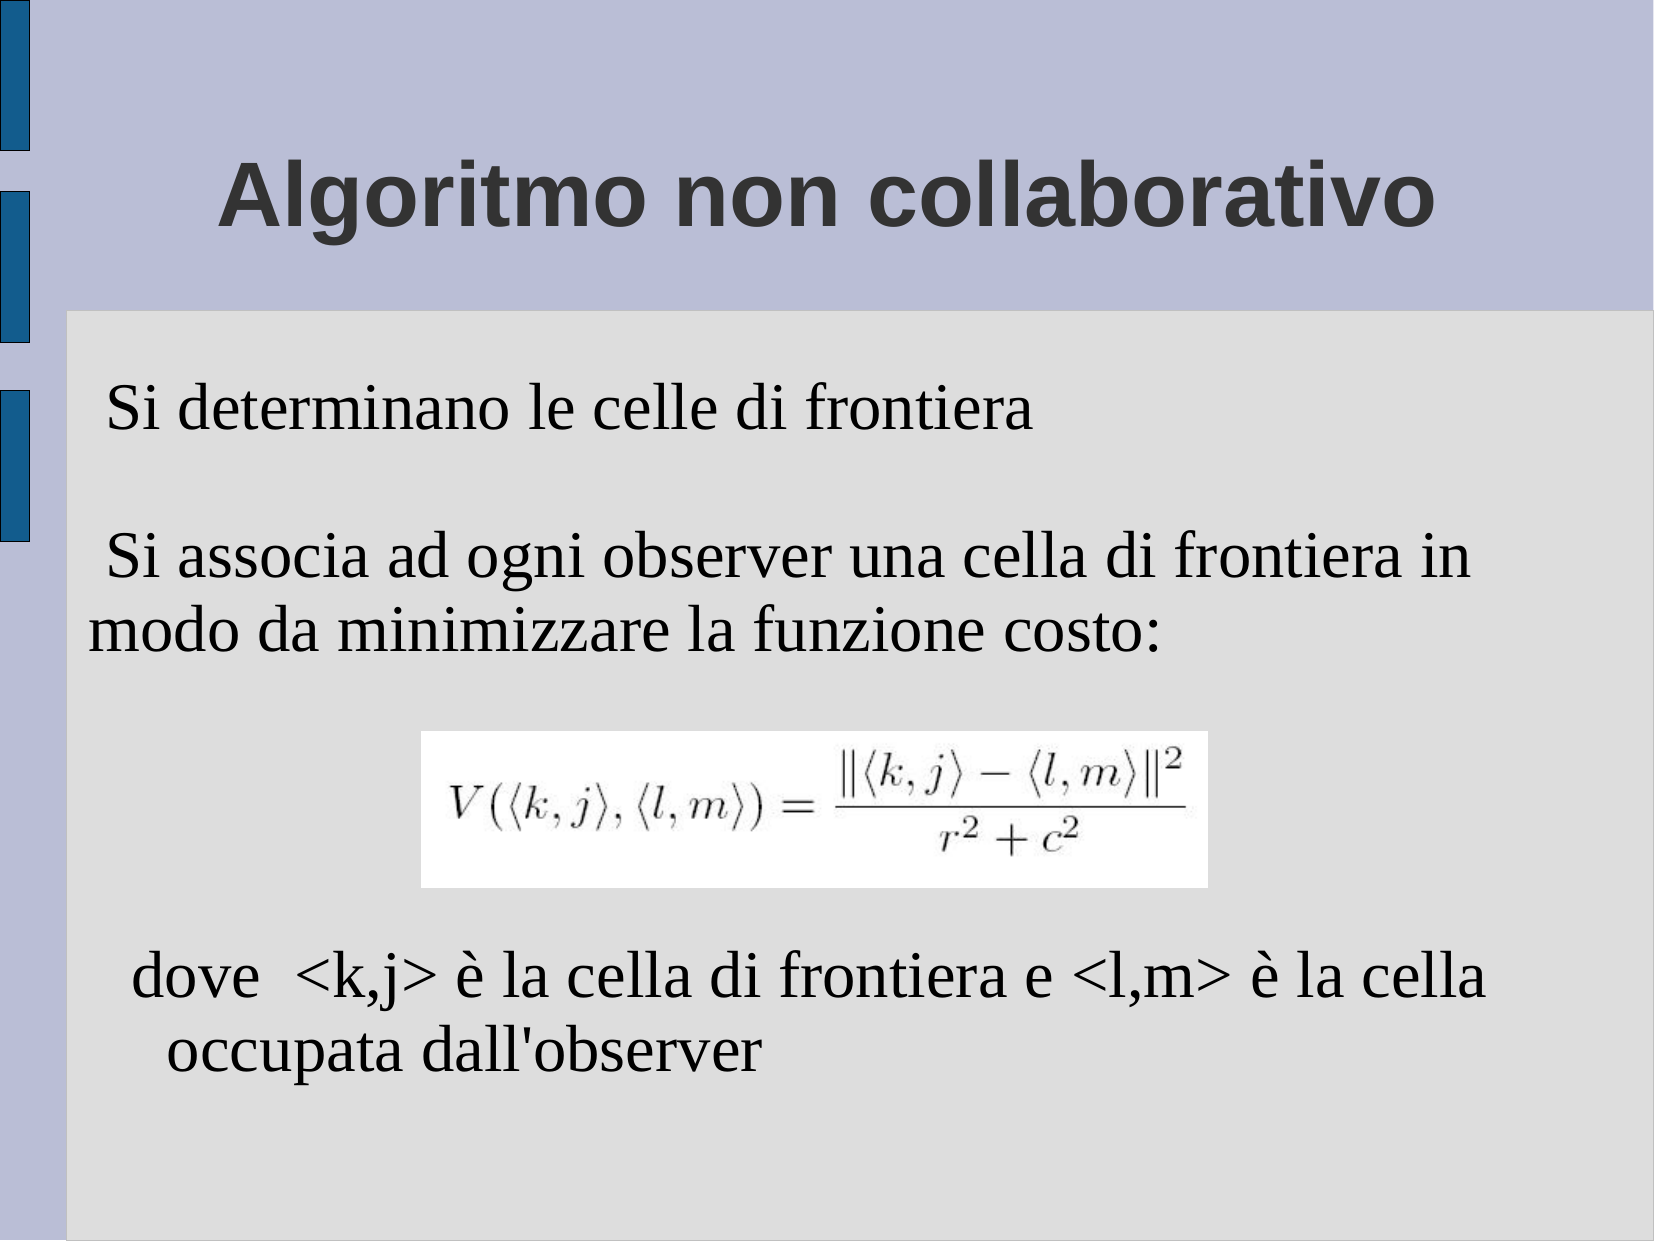

# Algoritmo non collaborativo
 Si determinano le celle di frontiera
 Si associa ad ogni observer una cella di frontiera in modo da minimizzare la funzione costo:
dove <k,j> è la cella di frontiera e <l,m> è la cella occupata dall'observer